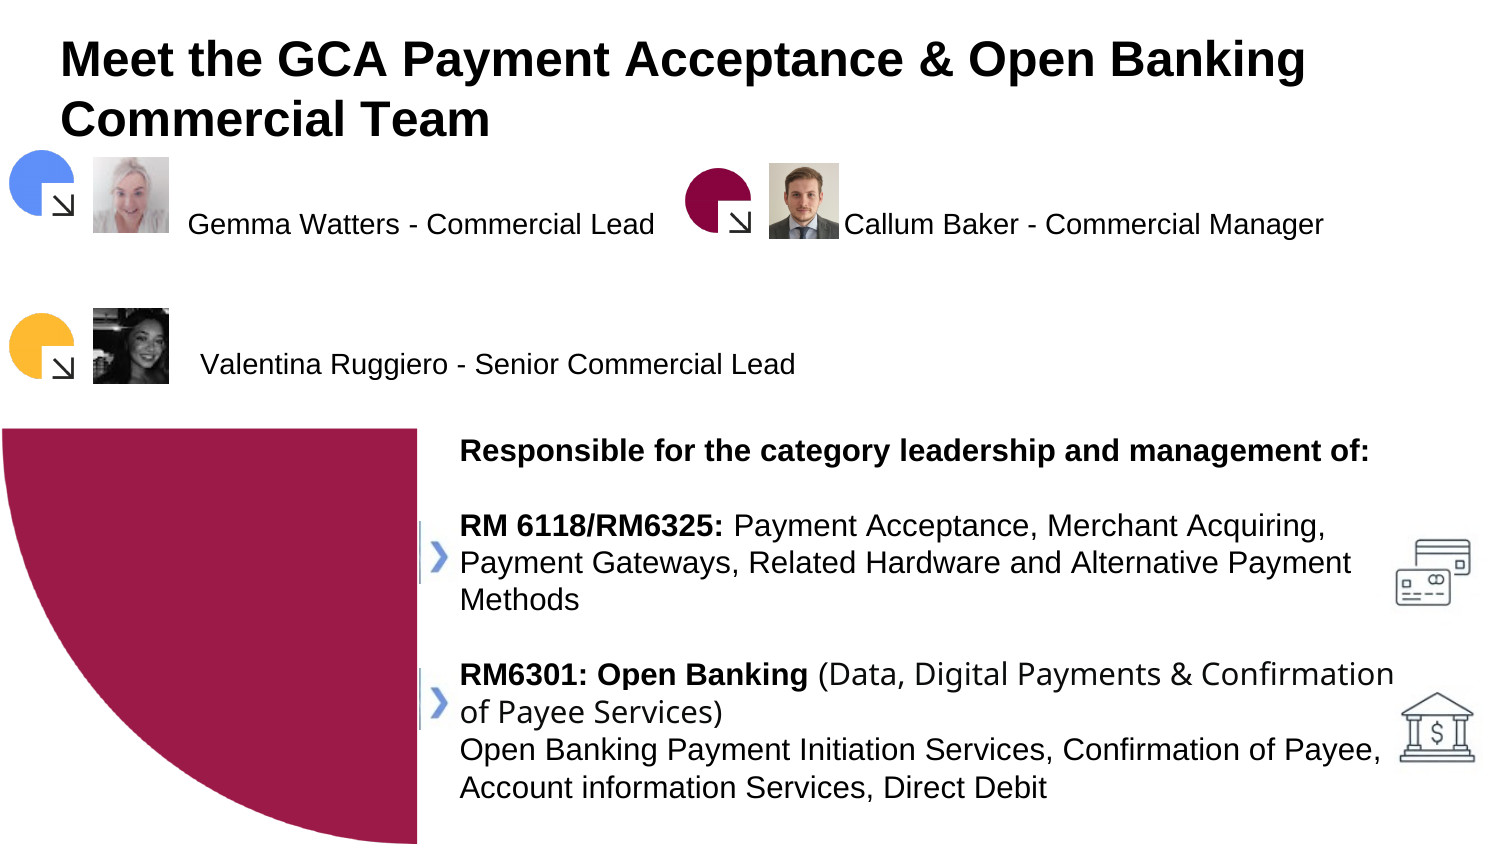

Meet the GCA Payment Acceptance & Open Banking Commercial Team
 Gemma Watters - Commercial Lead 			Callum Baker - Commercial Manager
 Valentina Ruggiero - Senior Commercial Lead
# Responsible for the category leadership and management of:
RM 6118/RM6325: Payment Acceptance, Merchant Acquiring, Payment Gateways, Related Hardware and Alternative Payment Methods
RM6301: Open Banking (Data, Digital Payments & Confirmation of Payee Services)
Open Banking Payment Initiation Services, Confirmation of Payee, Account information Services, Direct Debit